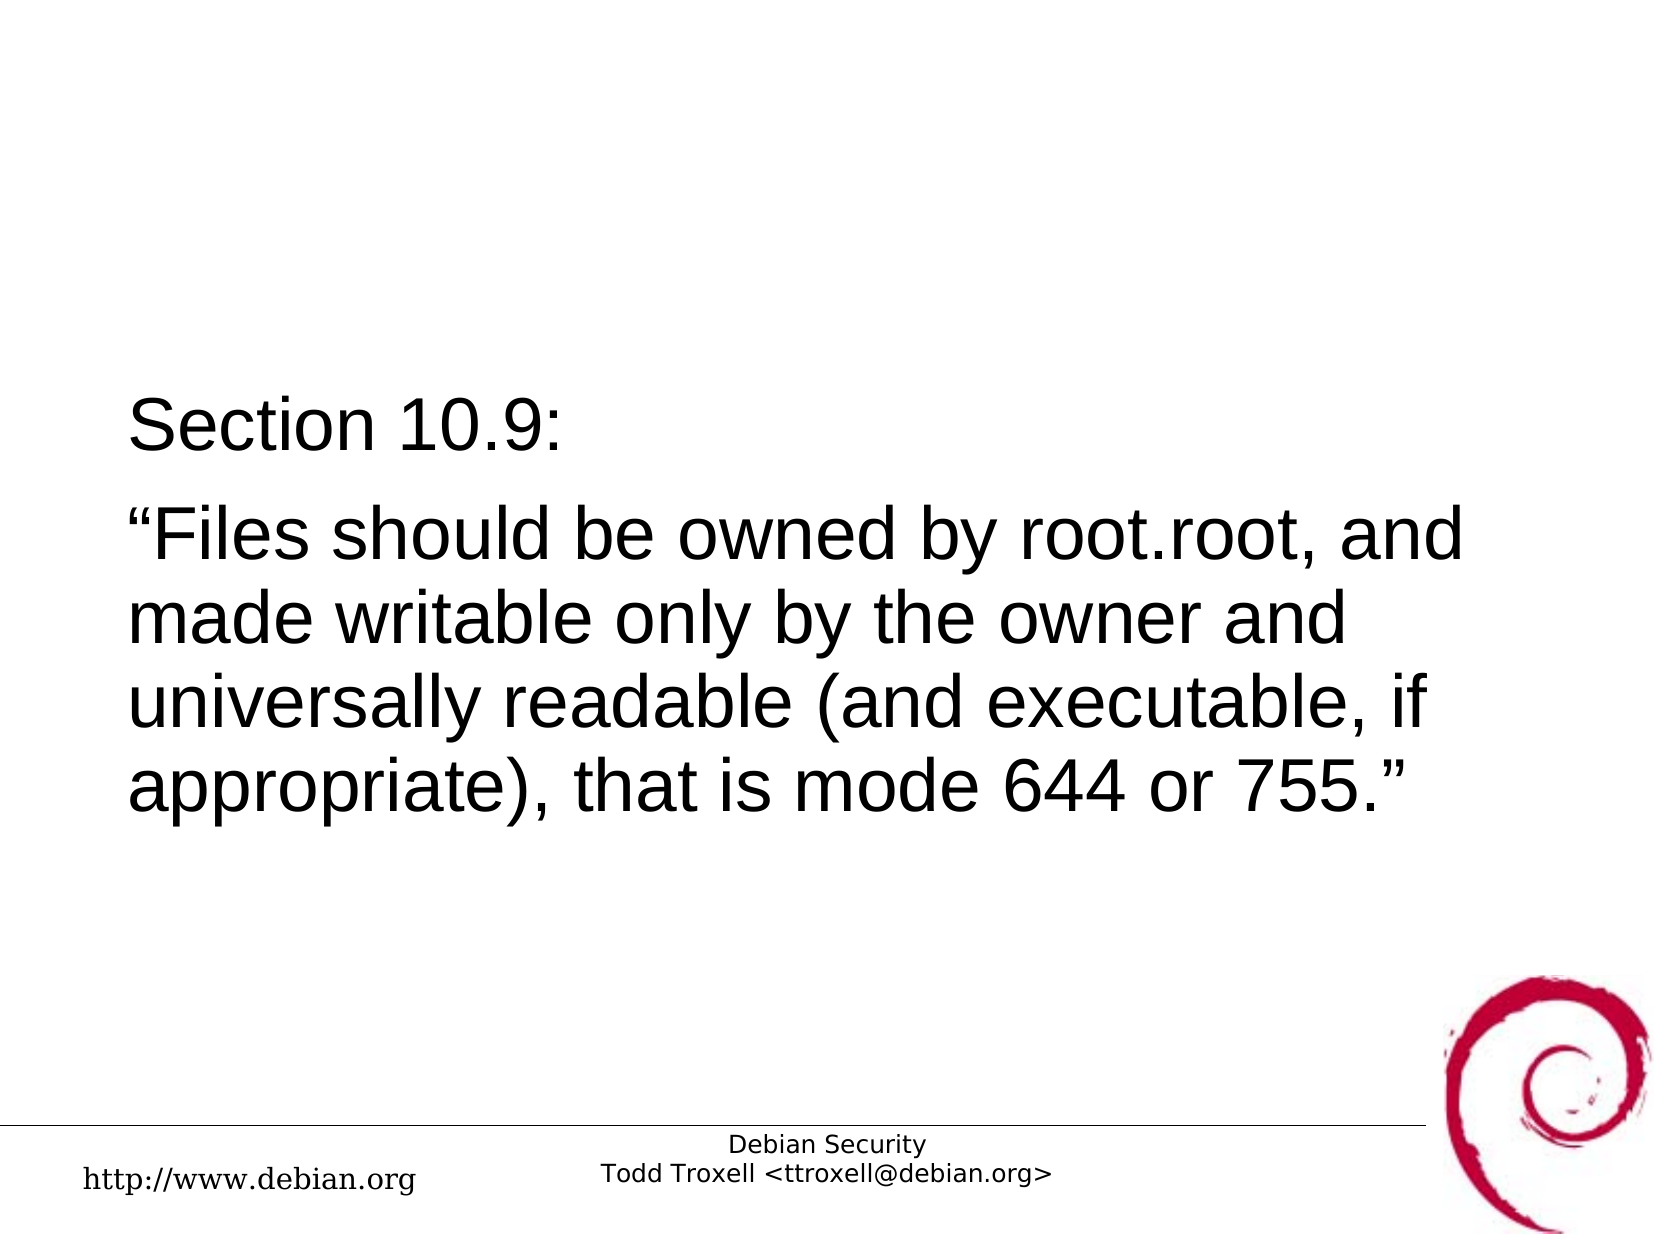

Section 10.9:
“Files should be owned by root.root, and made writable only by the owner and universally readable (and executable, if appropriate), that is mode 644 or 755.”